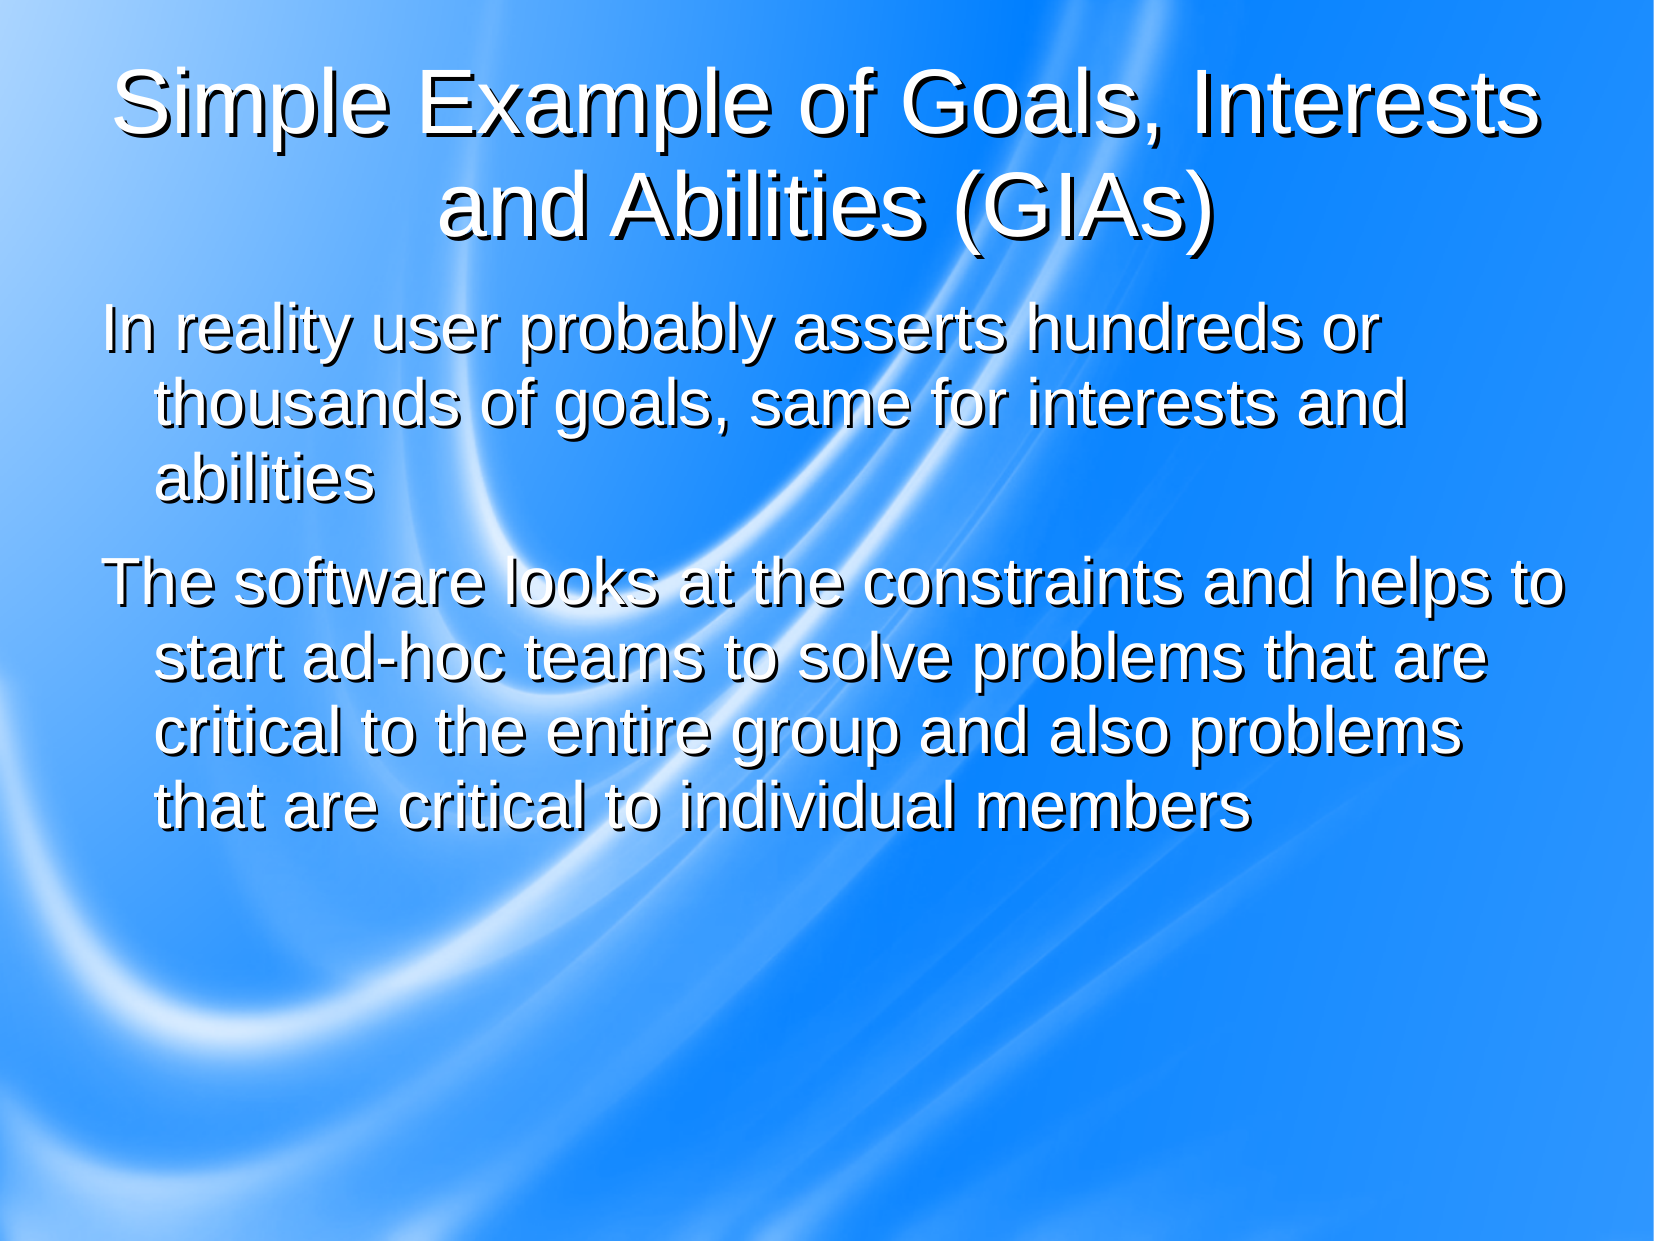

# Simple Example of Goals, Interests and Abilities (GIAs)
In reality user probably asserts hundreds or thousands of goals, same for interests and abilities
The software looks at the constraints and helps to start ad-hoc teams to solve problems that are critical to the entire group and also problems that are critical to individual members